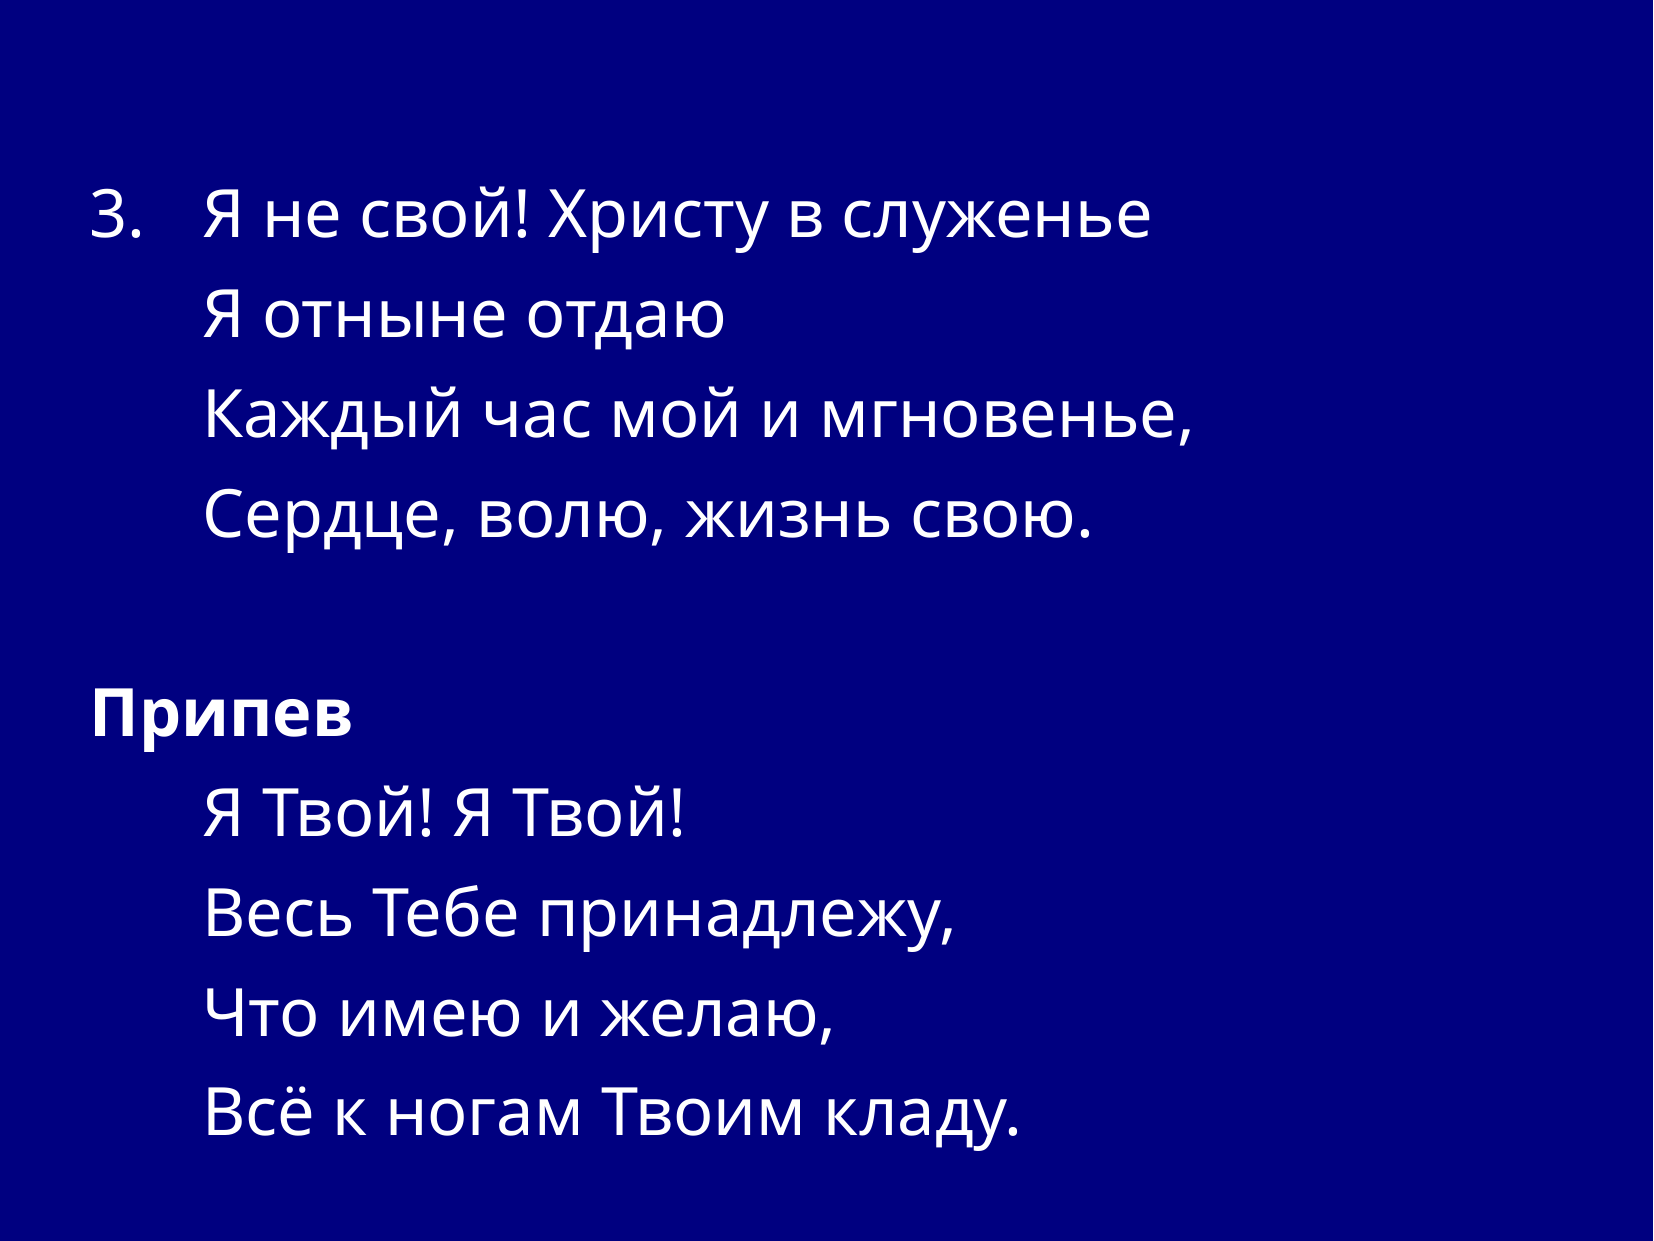

3.	Я не свой! Христу в служенье
	Я отныне отдаю
	Каждый час мой и мгновенье,
	Сердце, волю, жизнь свою.
Припев
	Я Твой! Я Твой!
	Весь Тебе принадлежу,
	Что имею и желаю,
	Всё к ногам Твоим кладу.